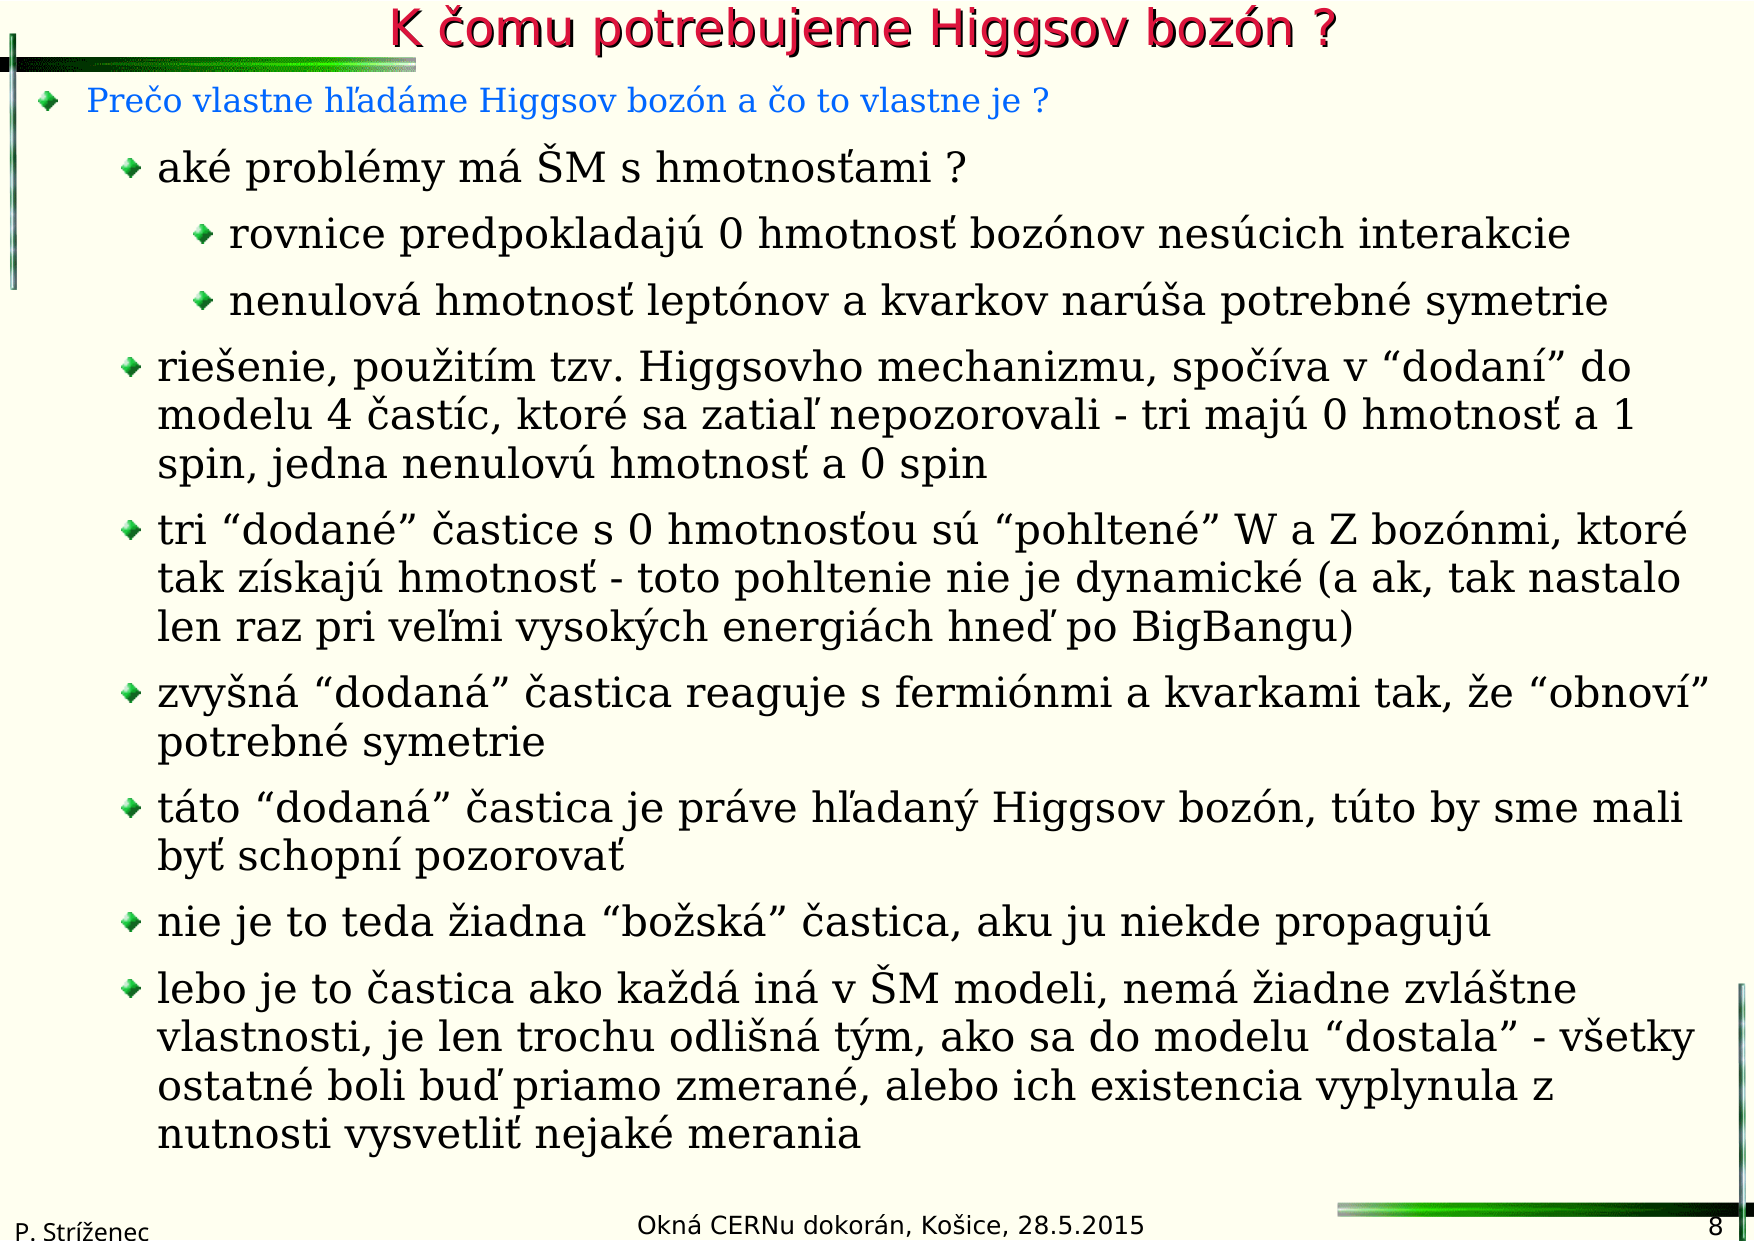

K čomu potrebujeme Higgsov bozón ?
# Prečo vlastne hľadáme Higgsov bozón a čo to vlastne je ?
aké problémy má ŠM s hmotnosťami ?
rovnice predpokladajú 0 hmotnosť bozónov nesúcich interakcie
nenulová hmotnosť leptónov a kvarkov narúša potrebné symetrie
riešenie, použitím tzv. Higgsovho mechanizmu, spočíva v “dodaní” do modelu 4 častíc, ktoré sa zatiaľ nepozorovali - tri majú 0 hmotnosť a 1 spin, jedna nenulovú hmotnosť a 0 spin
tri “dodané” častice s 0 hmotnosťou sú “pohltené” W a Z bozónmi, ktoré tak získajú hmotnosť - toto pohltenie nie je dynamické (a ak, tak nastalo len raz pri veľmi vysokých energiách hneď po BigBangu)
zvyšná “dodaná” častica reaguje s fermiónmi a kvarkami tak, že “obnoví” potrebné symetrie
táto “dodaná” častica je práve hľadaný Higgsov bozón, túto by sme mali byť schopní pozorovať
nie je to teda žiadna “božská” častica, aku ju niekde propagujú
lebo je to častica ako každá iná v ŠM modeli, nemá žiadne zvláštne vlastnosti, je len trochu odlišná tým, ako sa do modelu “dostala” - všetky ostatné boli buď priamo zmerané, alebo ich existencia vyplynula z nutnosti vysvetliť nejaké merania
Okná CERNu dokorán, Košice, 28.5.2015
P. Stríženec